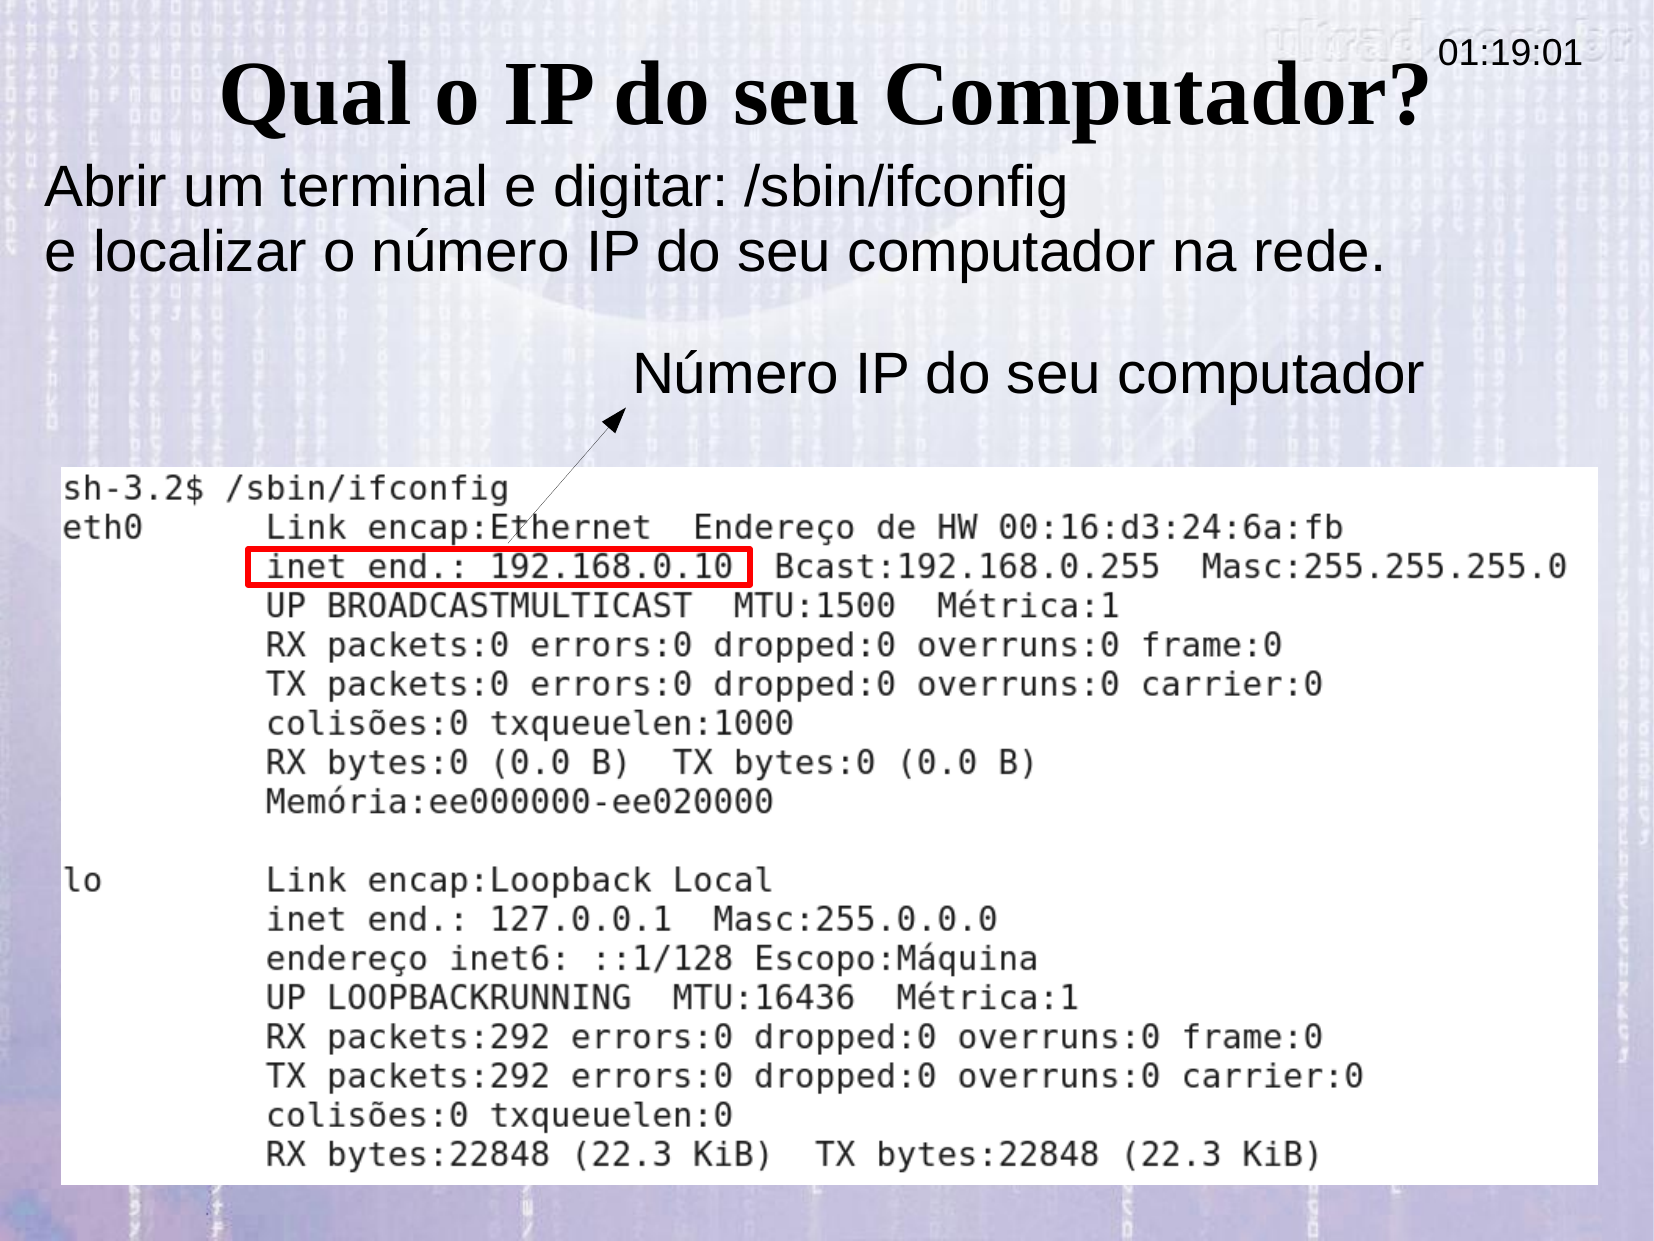

03:29:15
Qual o IP do seu Computador?
Abrir um terminal e digitar: /sbin/ifconfig
e localizar o número IP do seu computador na rede.
Número IP do seu computador